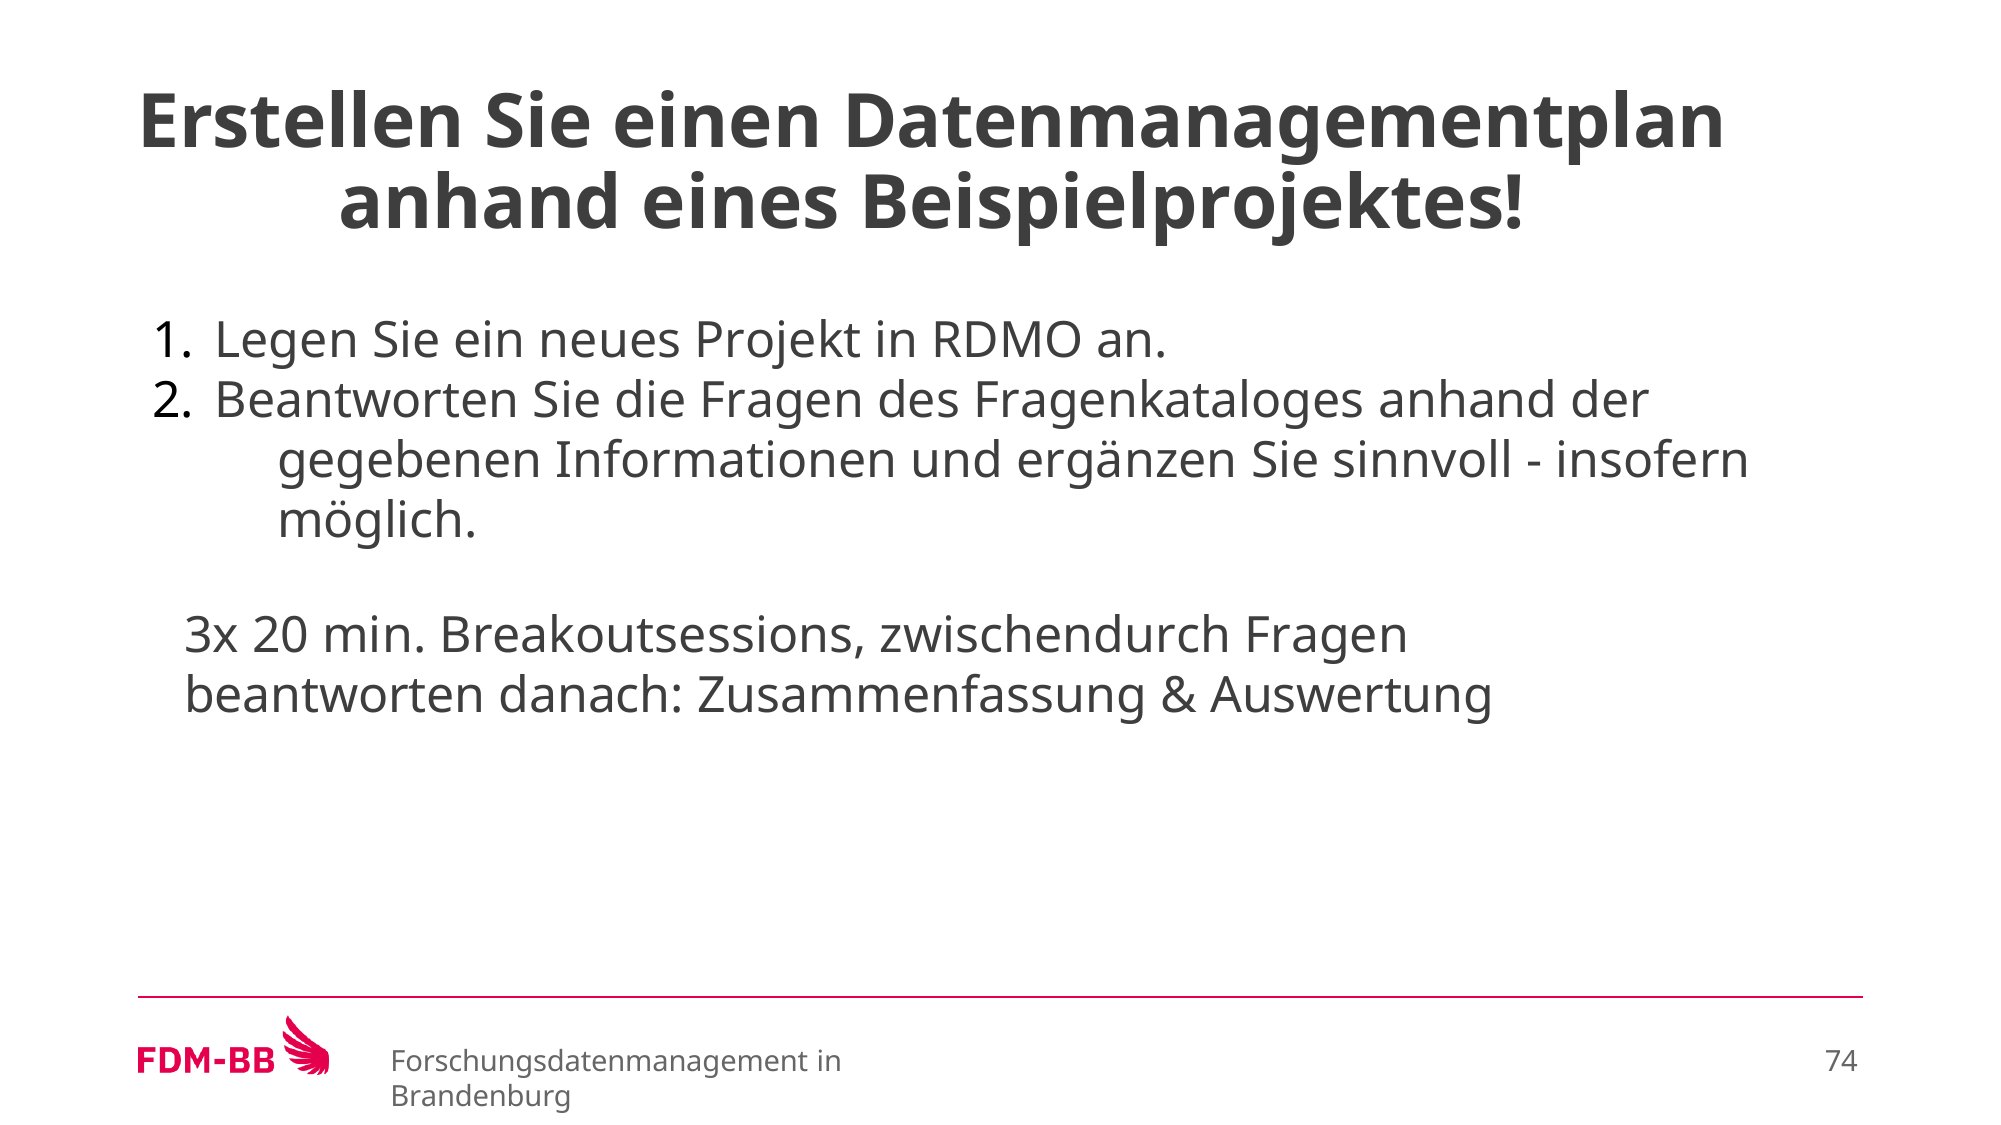

# Erstellen Sie einen Datenmanagementplan anhand eines Beispielprojektes!
Legen Sie ein neues Projekt in RDMO an.
Beantworten Sie die Fragen des Fragenkataloges anhand der gegebenen Informationen und ergänzen Sie sinnvoll - insofern möglich.
3x 20 min. Breakoutsessions, zwischendurch Fragen beantworten danach: Zusammenfassung & Auswertung
Forschungsdatenmanagement in Brandenburg
74